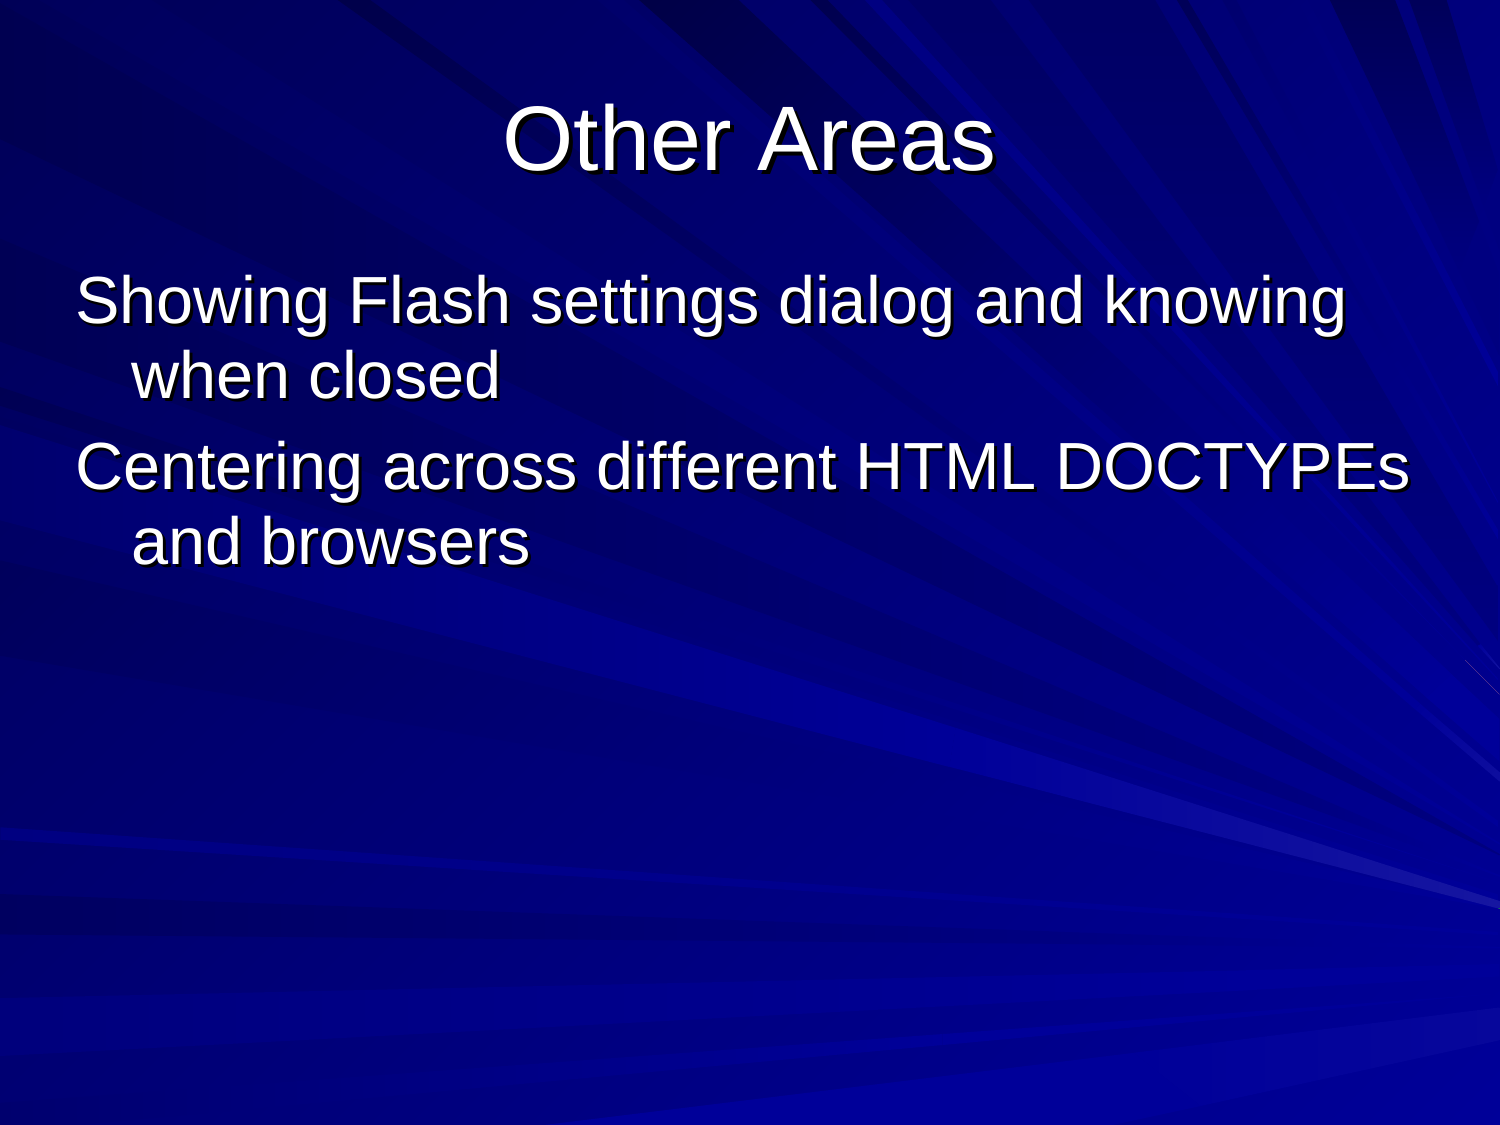

# Other Areas
Showing Flash settings dialog and knowing when closed
Centering across different HTML DOCTYPEs and browsers